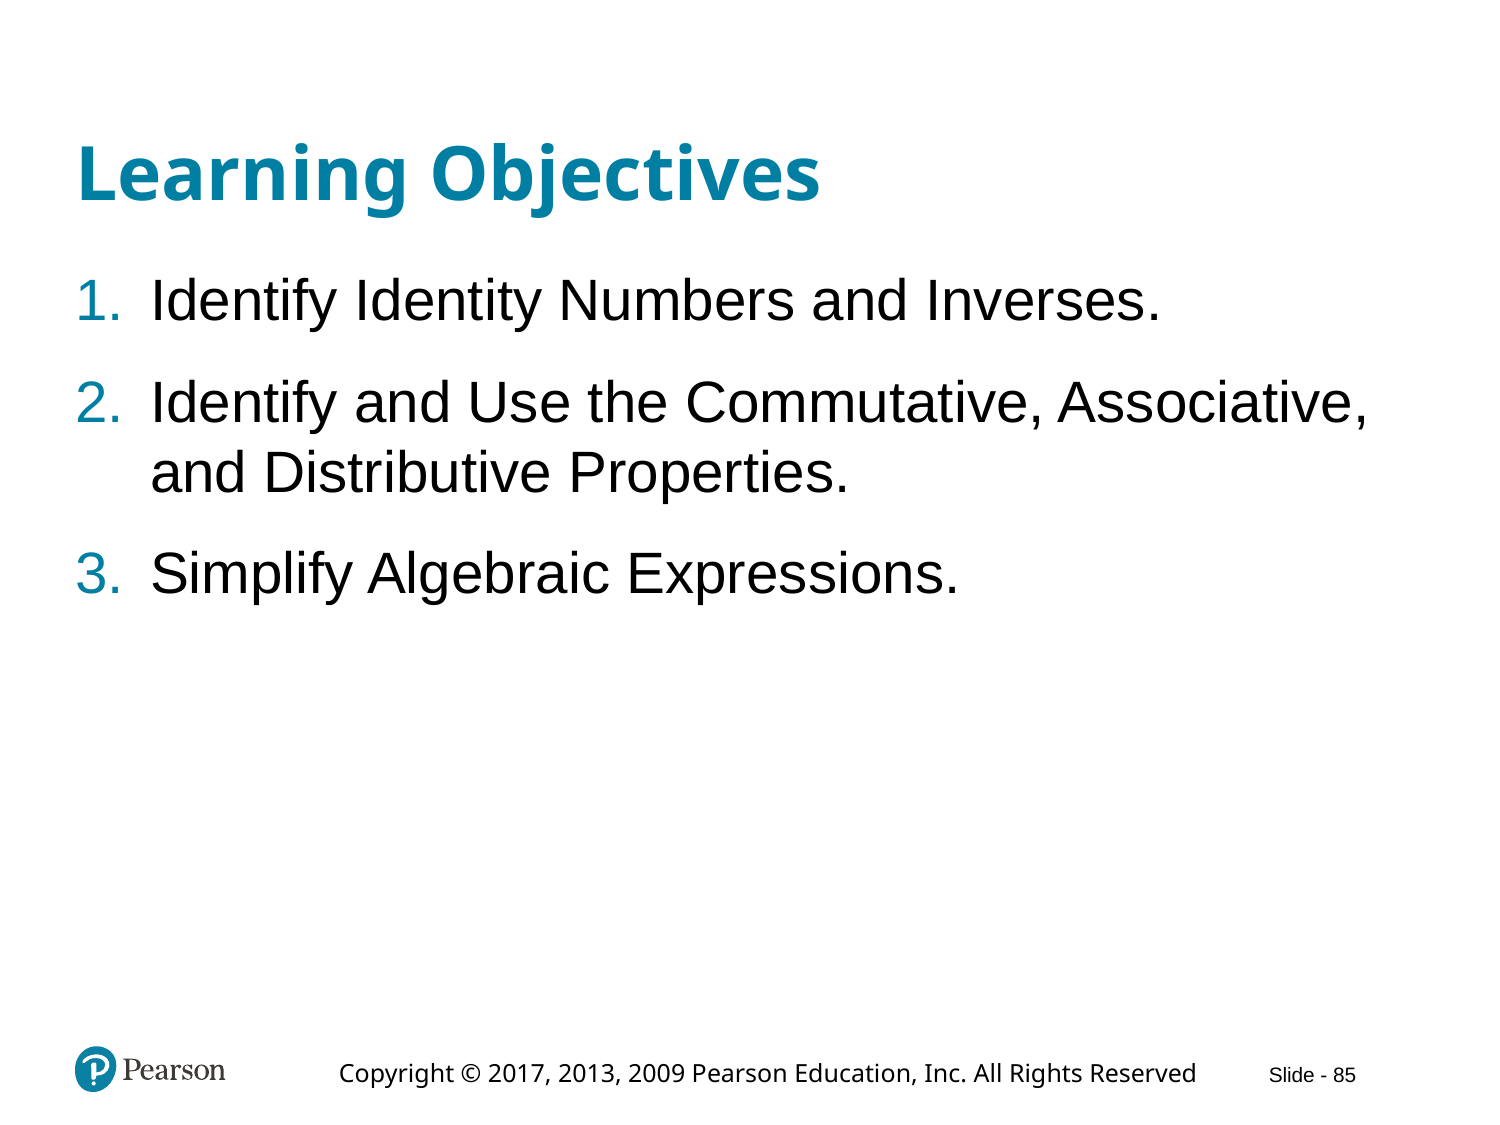

# Learning Objectives
Identify Identity Numbers and Inverses.
Identify and Use the Commutative, Associative, and Distributive Properties.
Simplify Algebraic Expressions.